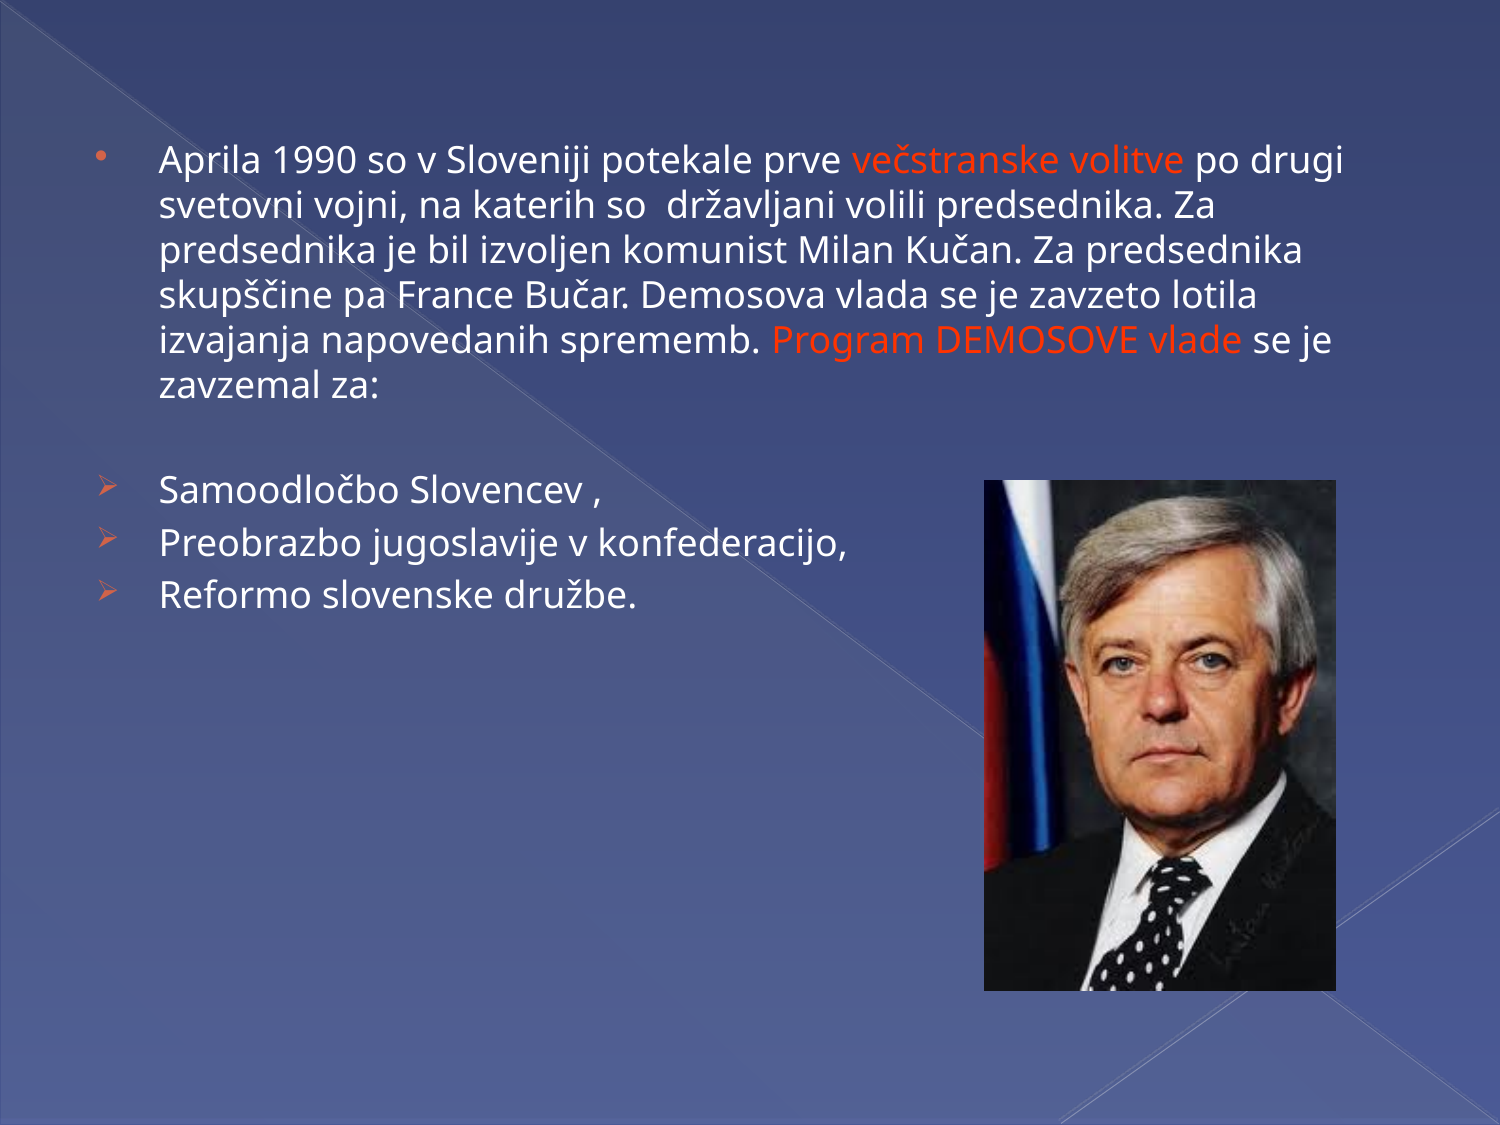

# Aprila 1990 so v Sloveniji potekale prve večstranske volitve po drugi svetovni vojni, na katerih so državljani volili predsednika. Za predsednika je bil izvoljen komunist Milan Kučan. Za predsednika skupščine pa France Bučar. Demosova vlada se je zavzeto lotila izvajanja napovedanih sprememb. Program DEMOSOVE vlade se je zavzemal za:
Samoodločbo Slovencev ,
Preobrazbo jugoslavije v konfederacijo,
Reformo slovenske družbe.